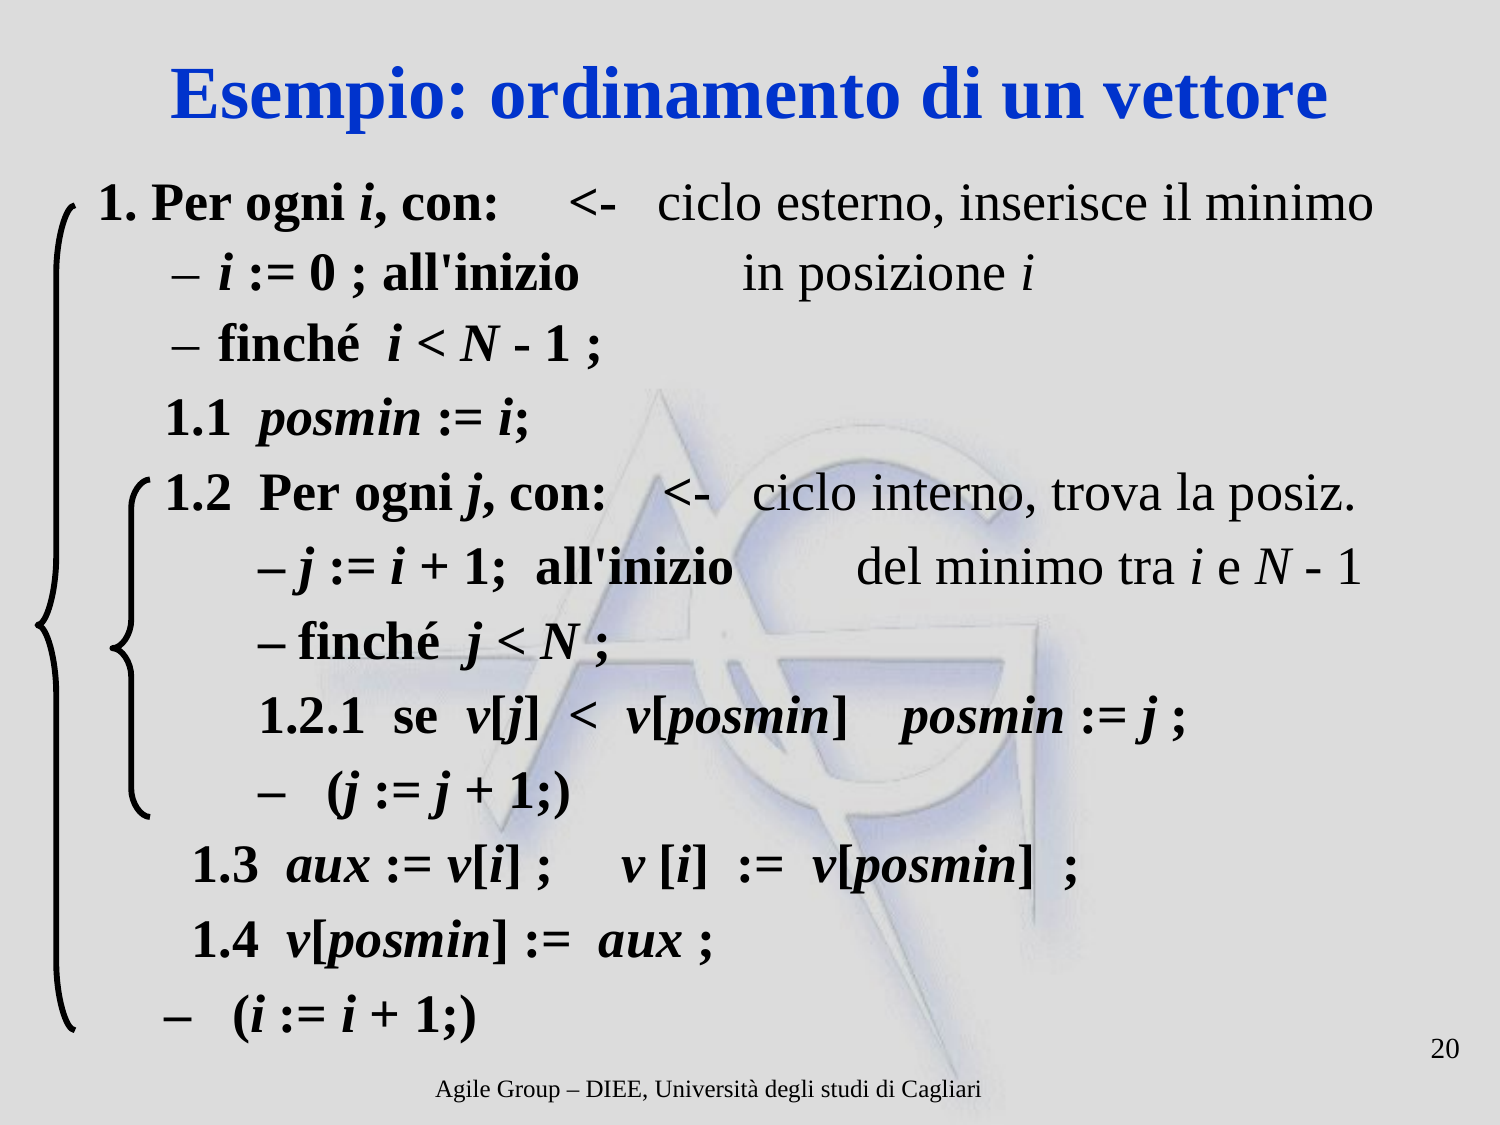

# Esempio: ordinamento di un vettore
1. Per ogni i, con: <- ciclo esterno, inserisce il minimo
i := 0 ; all'inizio in posizione i
finché i < N - 1 ;
 1.1 posmin := i;
 1.2 Per ogni j, con: <- ciclo interno, trova la posiz.
 – j := i + 1; all'inizio del minimo tra i e N - 1
 	 – finché j < N ;
 	 1.2.1 se v[j] < v[posmin] posmin := j ;
 – (j := j + 1;)
 1.3 aux := v[i] ; v [i] := v[posmin] ;
 1.4 v[posmin] := aux ;
 – (i := i + 1;)
20